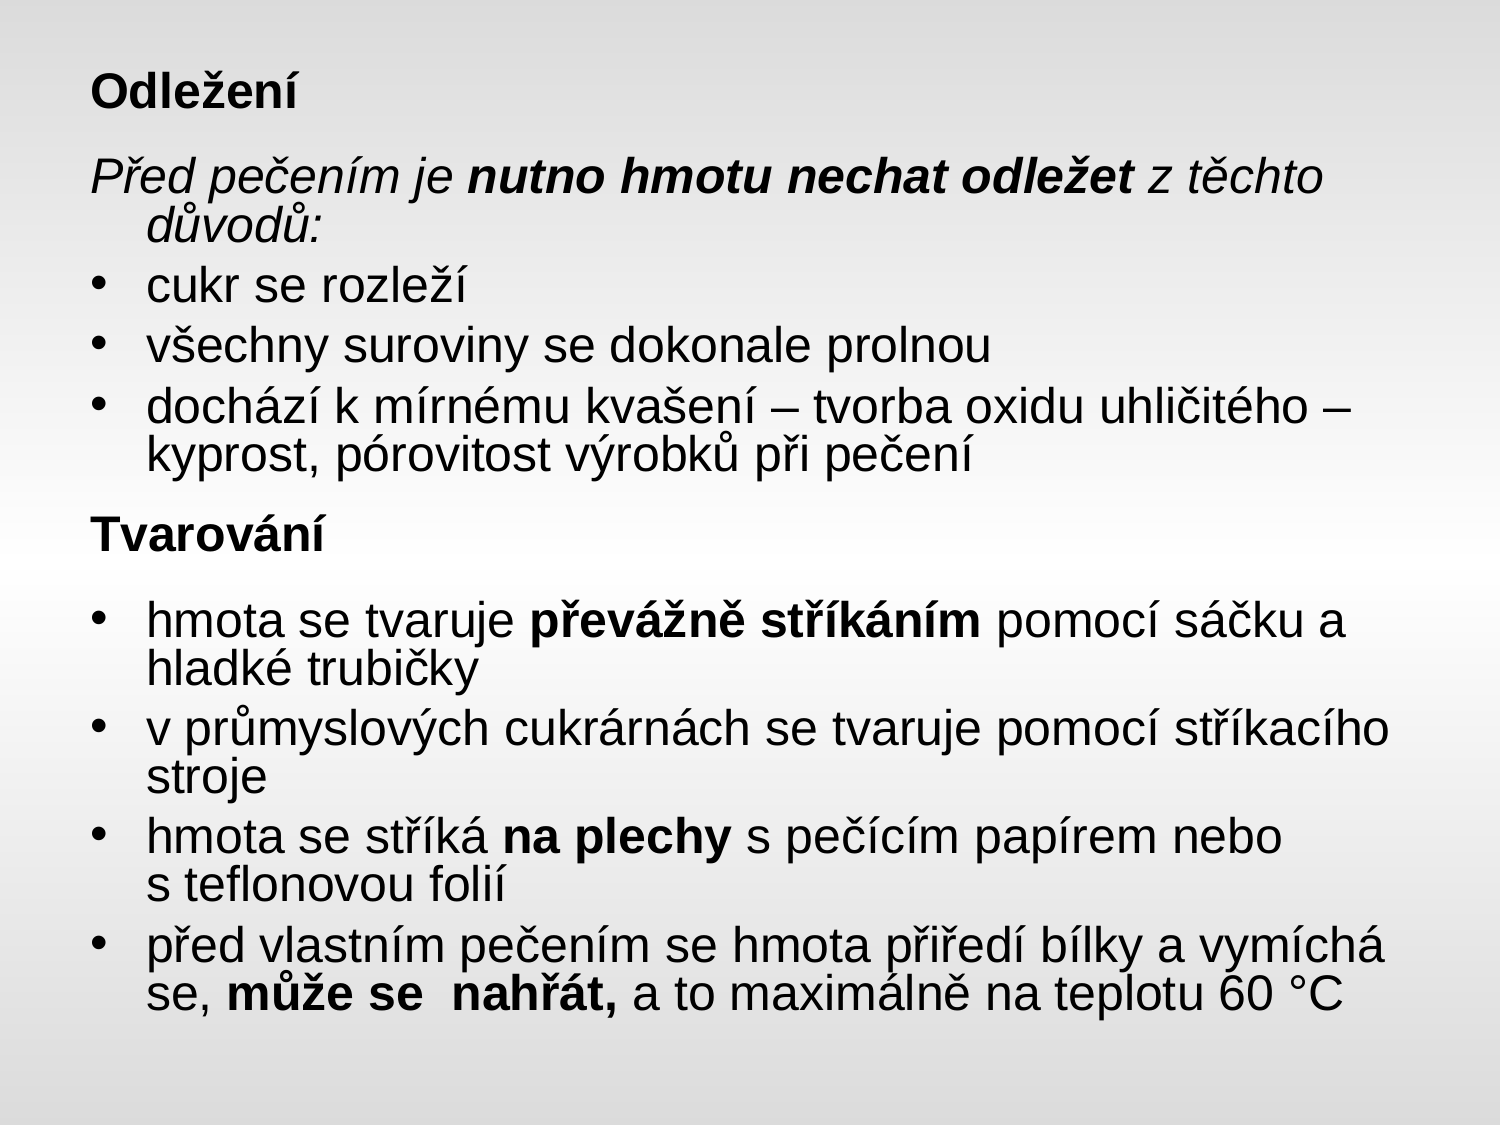

# Odležení
Před pečením je nutno hmotu nechat odležet z těchto důvodů:
cukr se rozleží
všechny suroviny se dokonale prolnou
dochází k mírnému kvašení – tvorba oxidu uhličitého – kyprost, pórovitost výrobků při pečení
Tvarování
hmota se tvaruje převážně stříkáním pomocí sáčku a hladké trubičky
v průmyslových cukrárnách se tvaruje pomocí stříkacího stroje
hmota se stříká na plechy s pečícím papírem nebo s teflonovou folií
před vlastním pečením se hmota přiředí bílky a vymíchá se, může se nahřát, a to maximálně na teplotu 60 °C